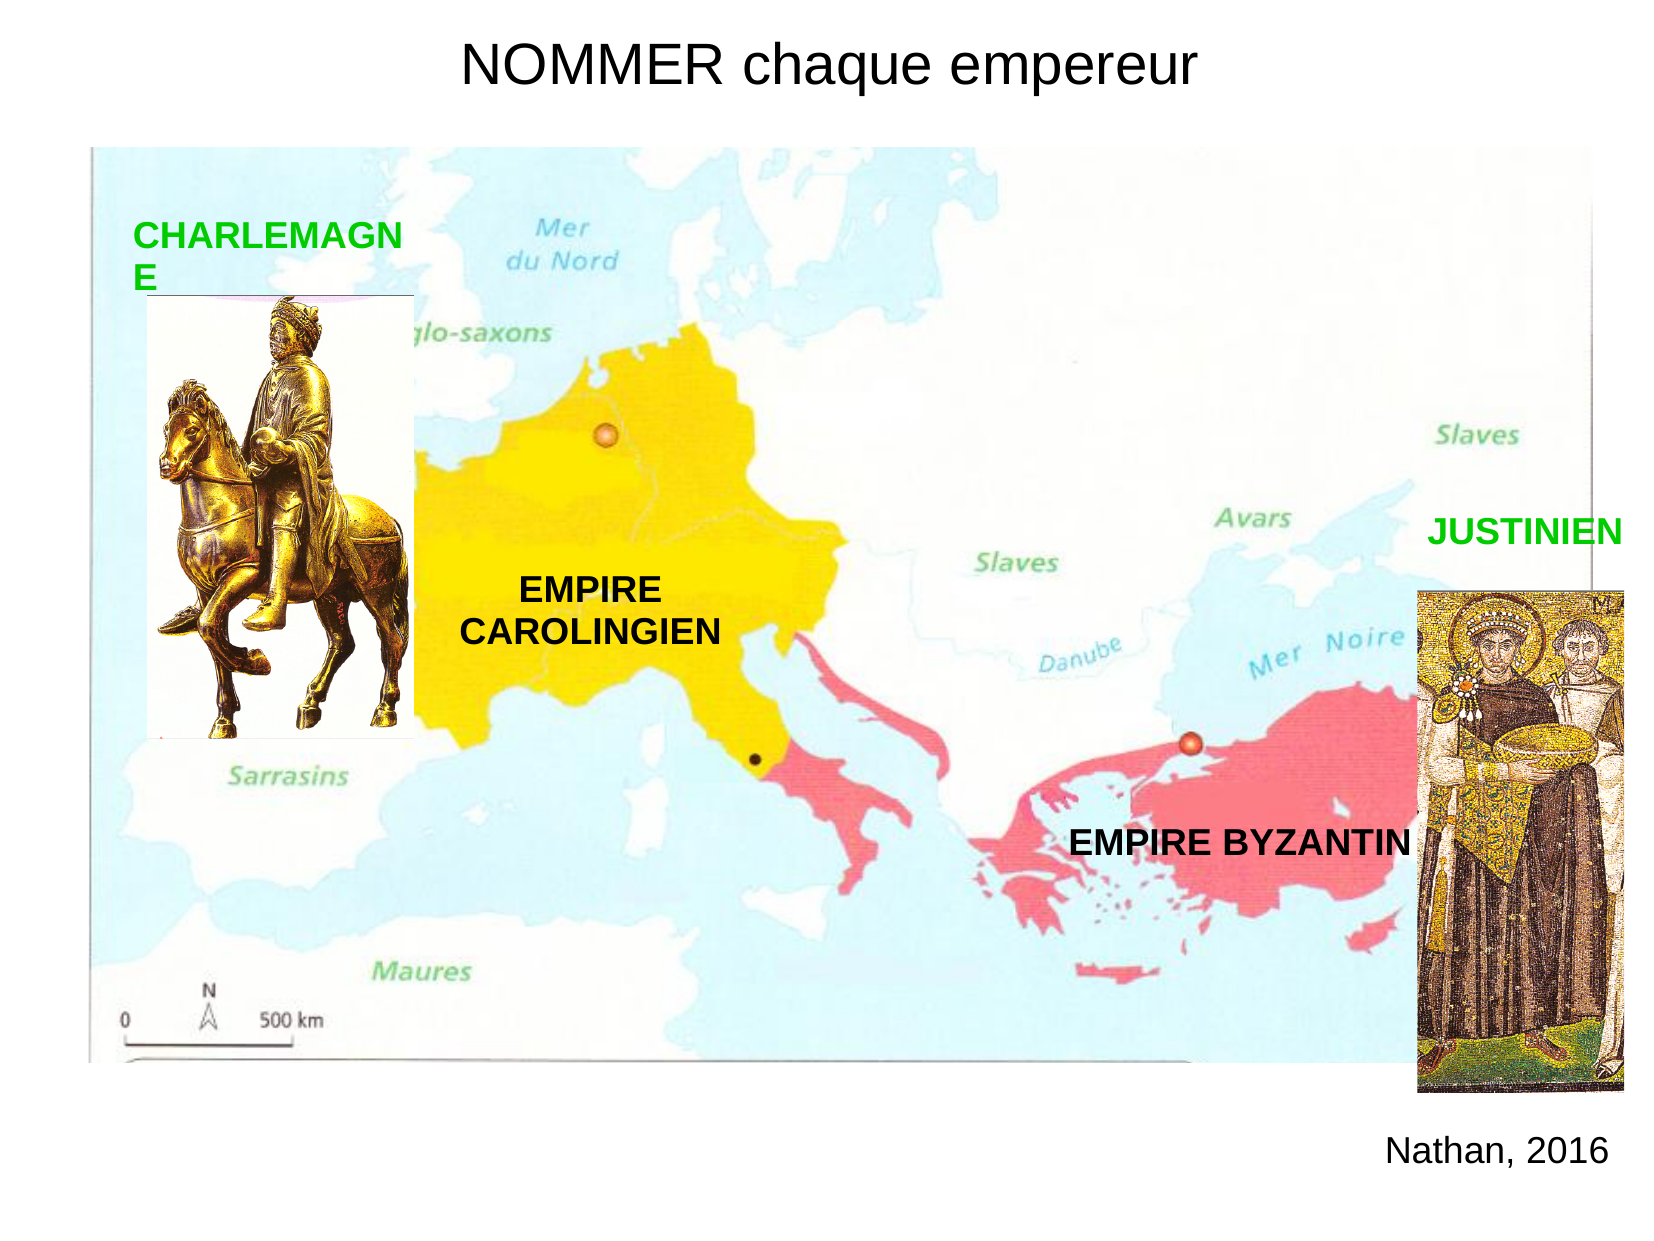

# NOMMER chaque empereur
CHARLEMAGNE
 JUSTINIEN
EMPIRE CAROLINGIEN
EMPIRE BYZANTIN
Nathan, 2016